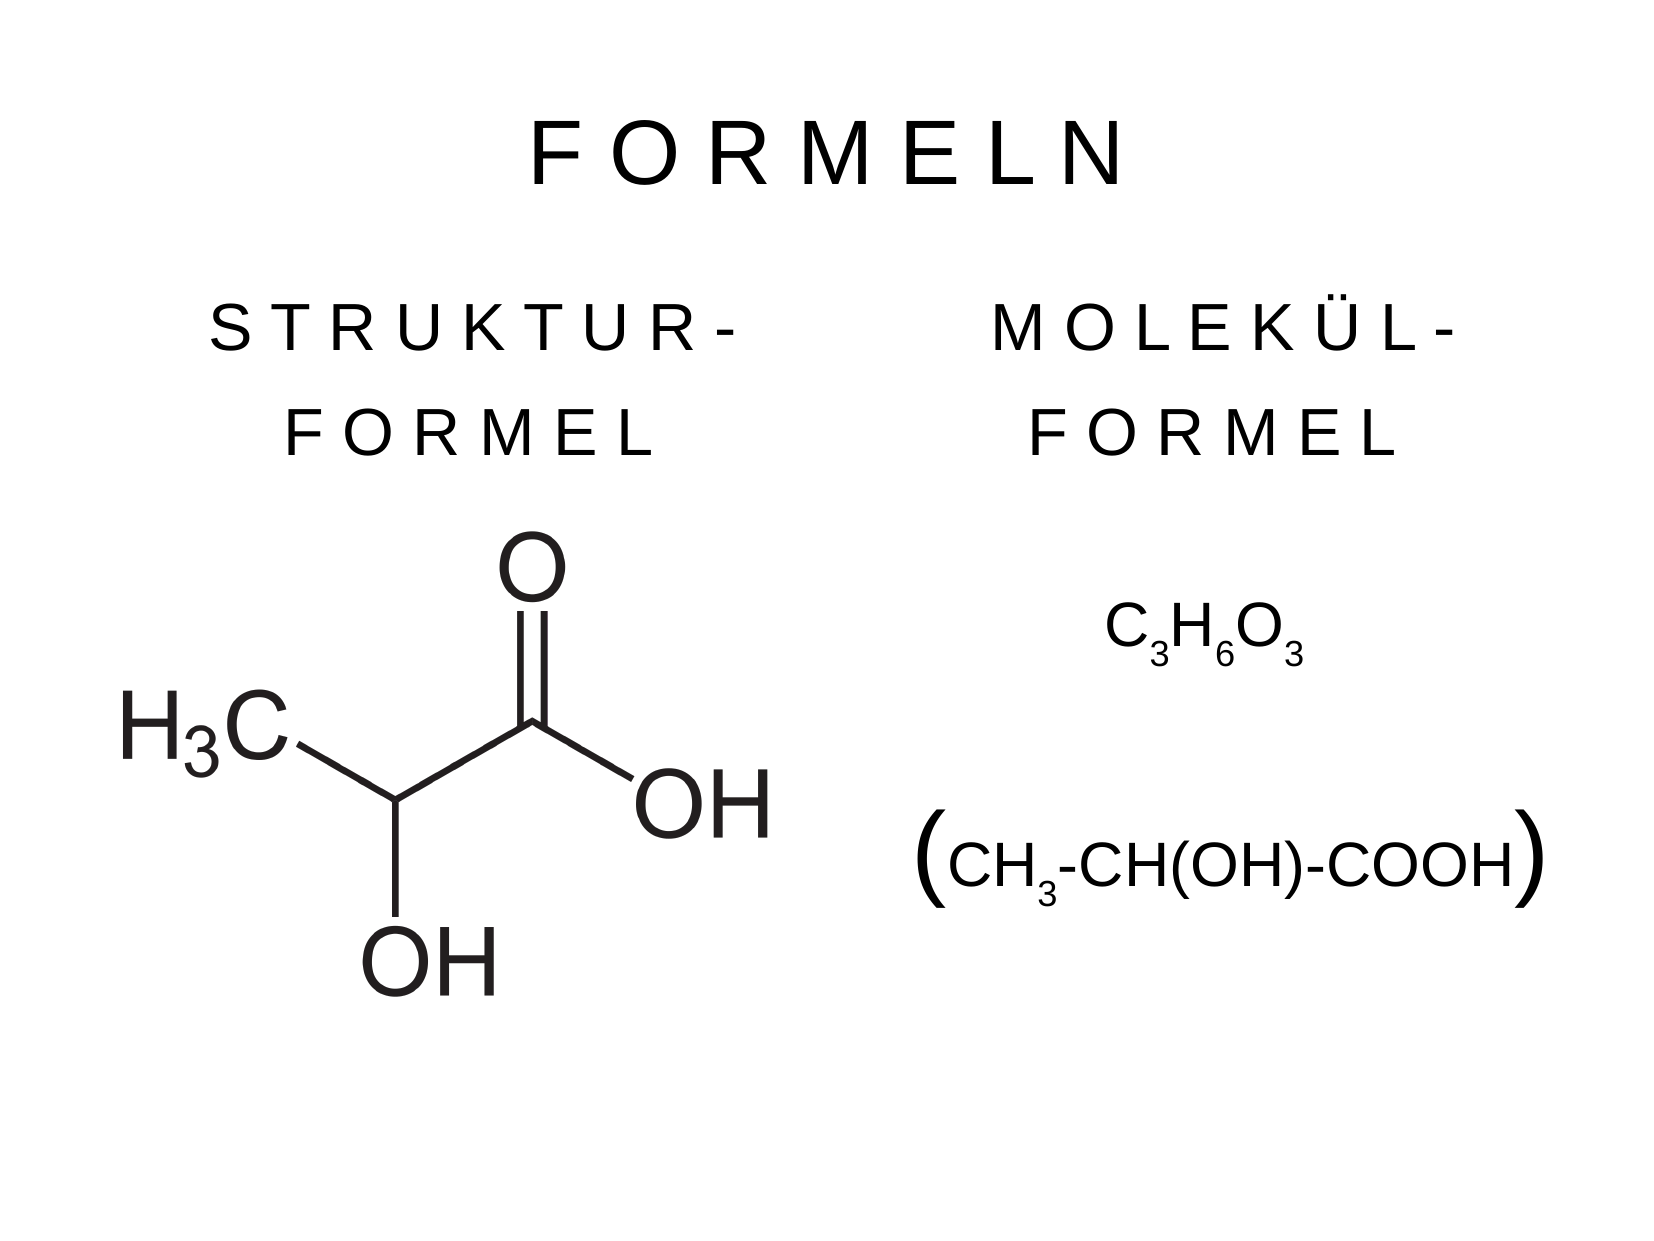

# F O R M E L N
 S T R U K T U R -
 F O R M E L
 M O L E K Ü L -
 F O R M E L
 C3H6O3
(CH3-CH(OH)-COOH)